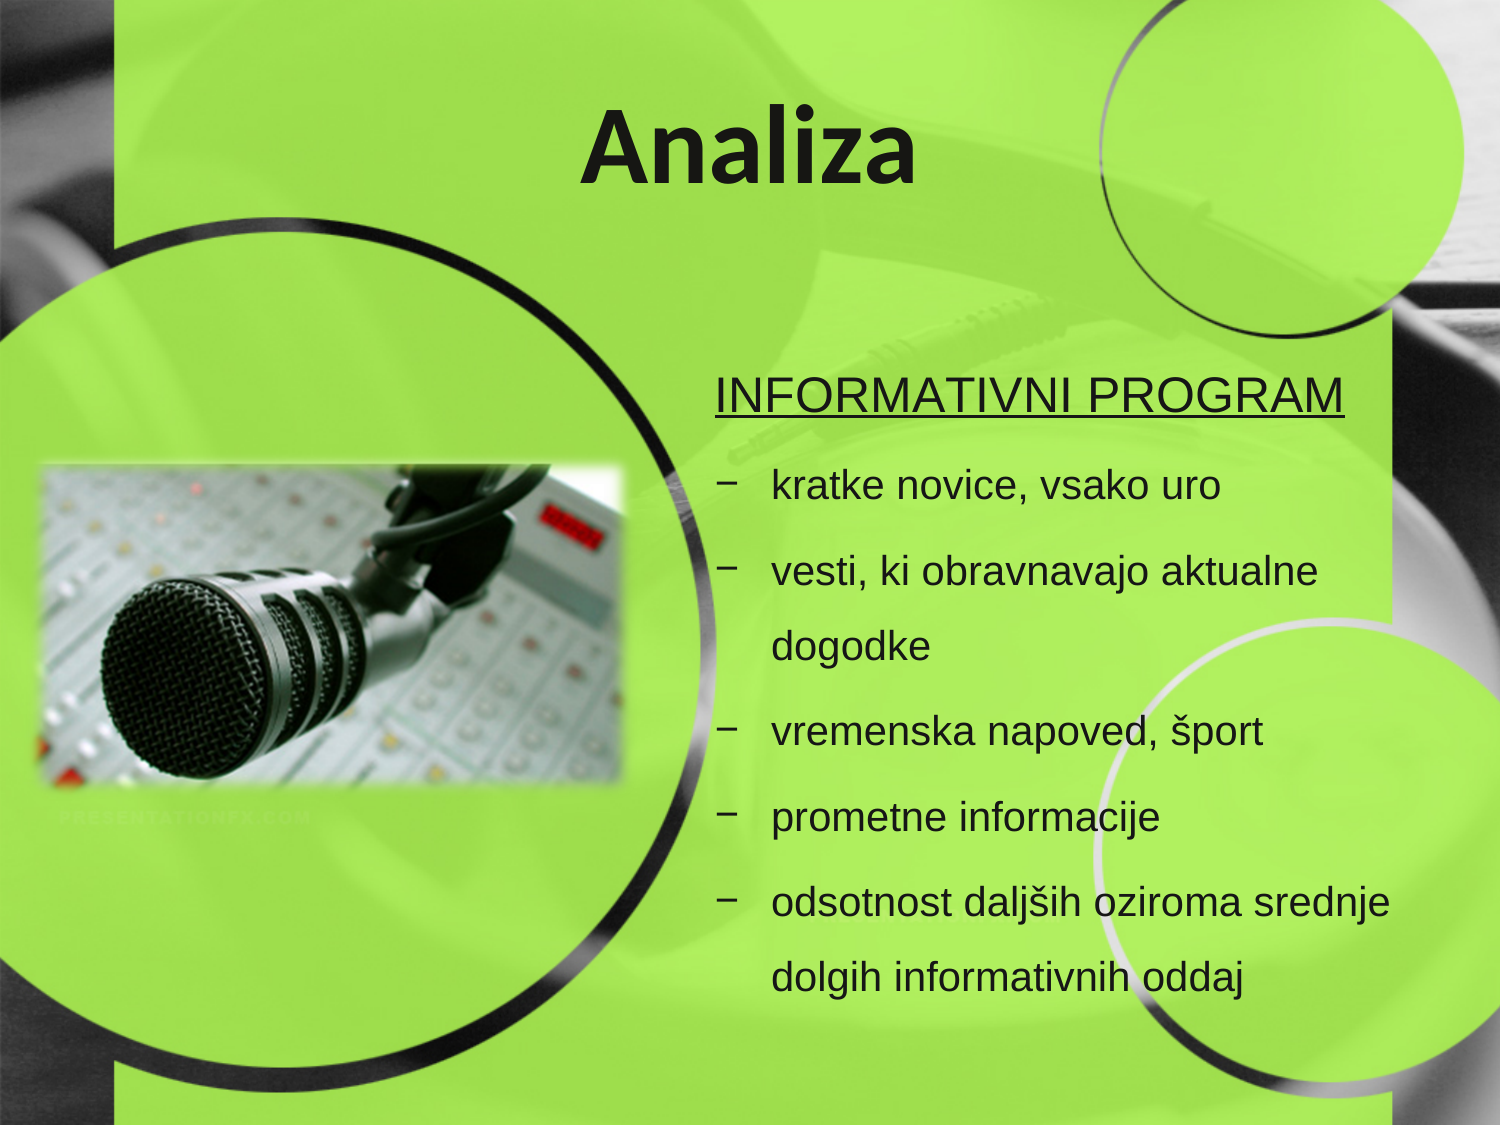

# Analiza
INFORMATIVNI PROGRAM
kratke novice, vsako uro
vesti, ki obravnavajo aktualne dogodke
vremenska napoved, šport
prometne informacije
odsotnost daljših oziroma srednje dolgih informativnih oddaj